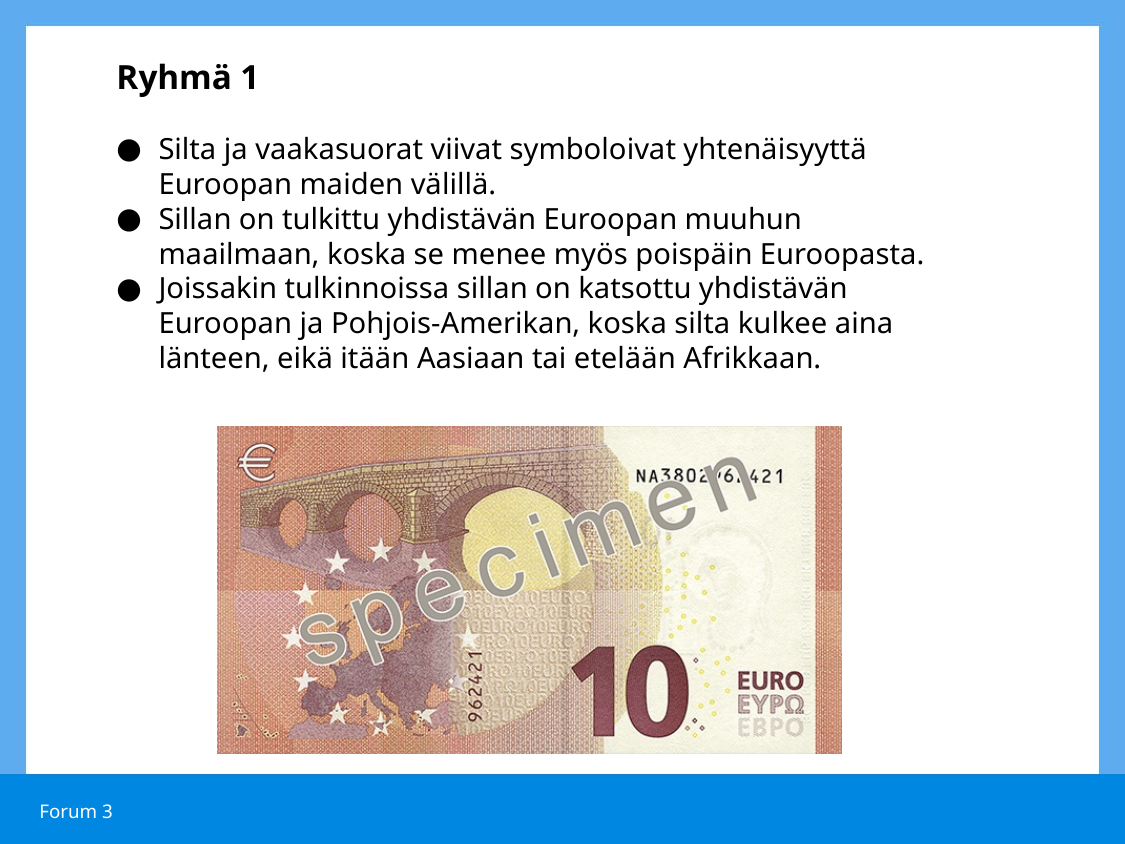

# Ryhmä 1
Silta ja vaakasuorat viivat symboloivat yhtenäisyyttä Euroopan maiden välillä.
Sillan on tulkittu yhdistävän Euroopan muuhun maailmaan, koska se menee myös poispäin Euroopasta.
Joissakin tulkinnoissa sillan on katsottu yhdistävän Euroopan ja Pohjois-Amerikan, koska silta kulkee aina länteen, eikä itään Aasiaan tai etelään Afrikkaan.